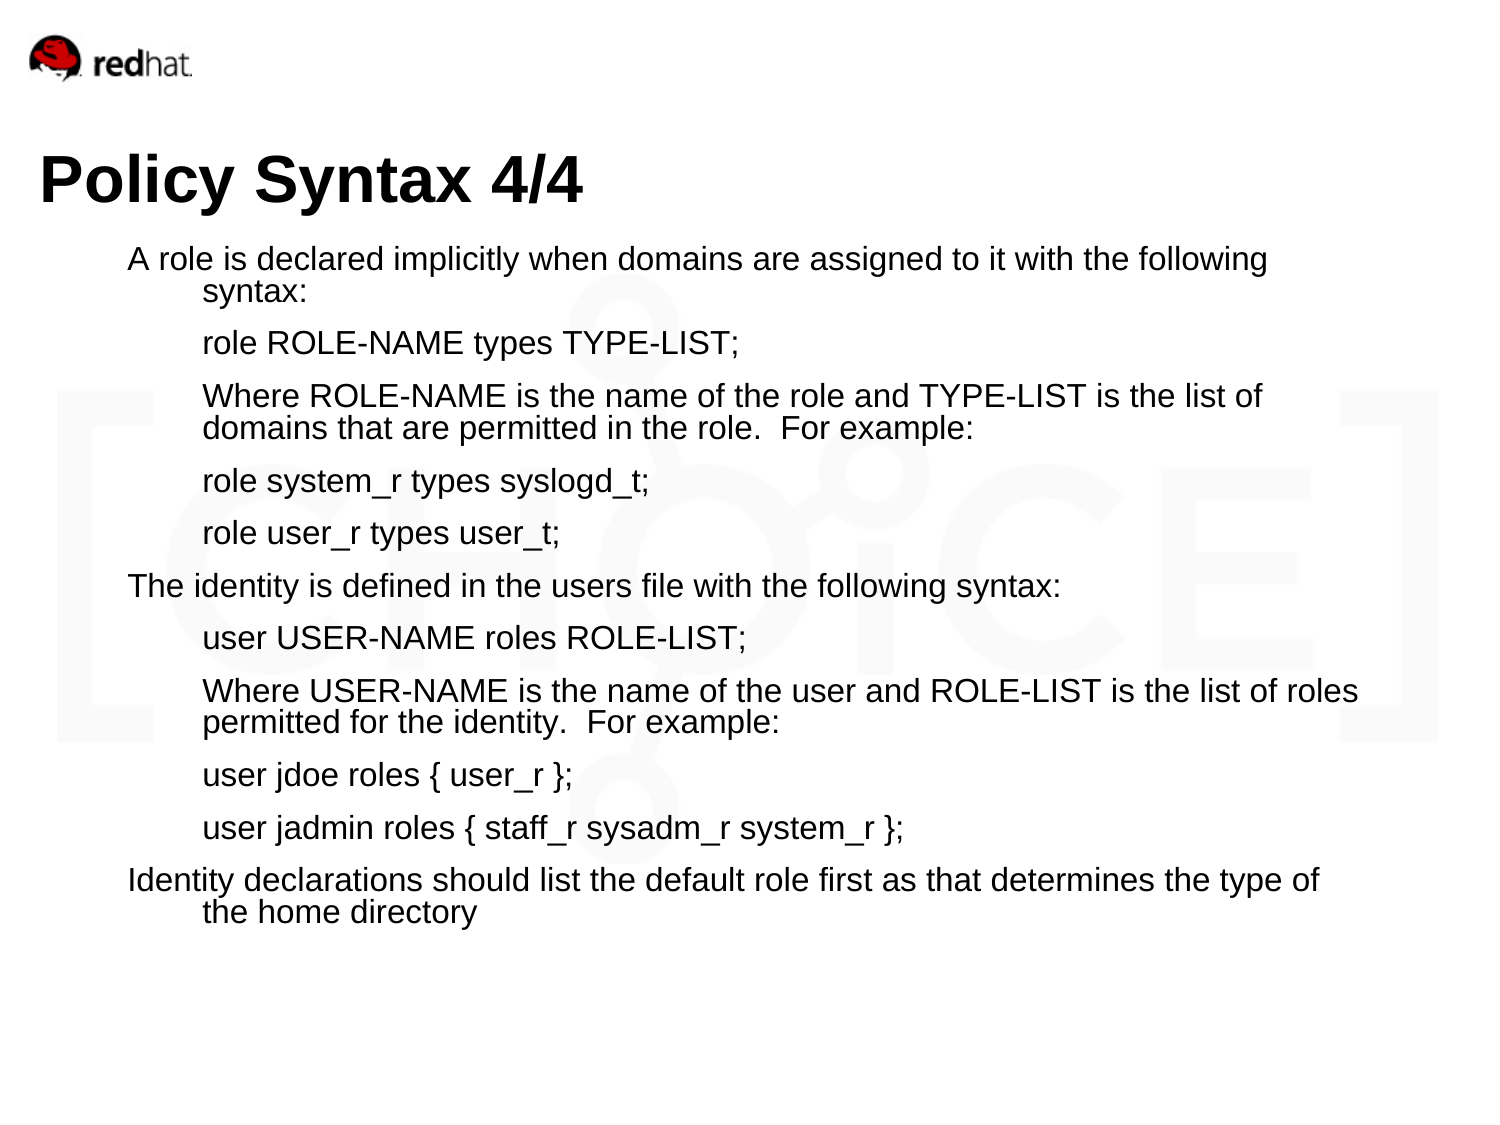

# Policy Syntax 4/4
A role is declared implicitly when domains are assigned to it with the following syntax:
	role ROLE-NAME types TYPE-LIST;
	Where ROLE-NAME is the name of the role and TYPE-LIST is the list of domains that are permitted in the role. For example:
	role system_r types syslogd_t;
	role user_r types user_t;
The identity is defined in the users file with the following syntax:
	user USER-NAME roles ROLE-LIST;
	Where USER-NAME is the name of the user and ROLE-LIST is the list of roles permitted for the identity. For example:
	user jdoe roles { user_r };
	user jadmin roles { staff_r sysadm_r system_r };
Identity declarations should list the default role first as that determines the type of the home directory